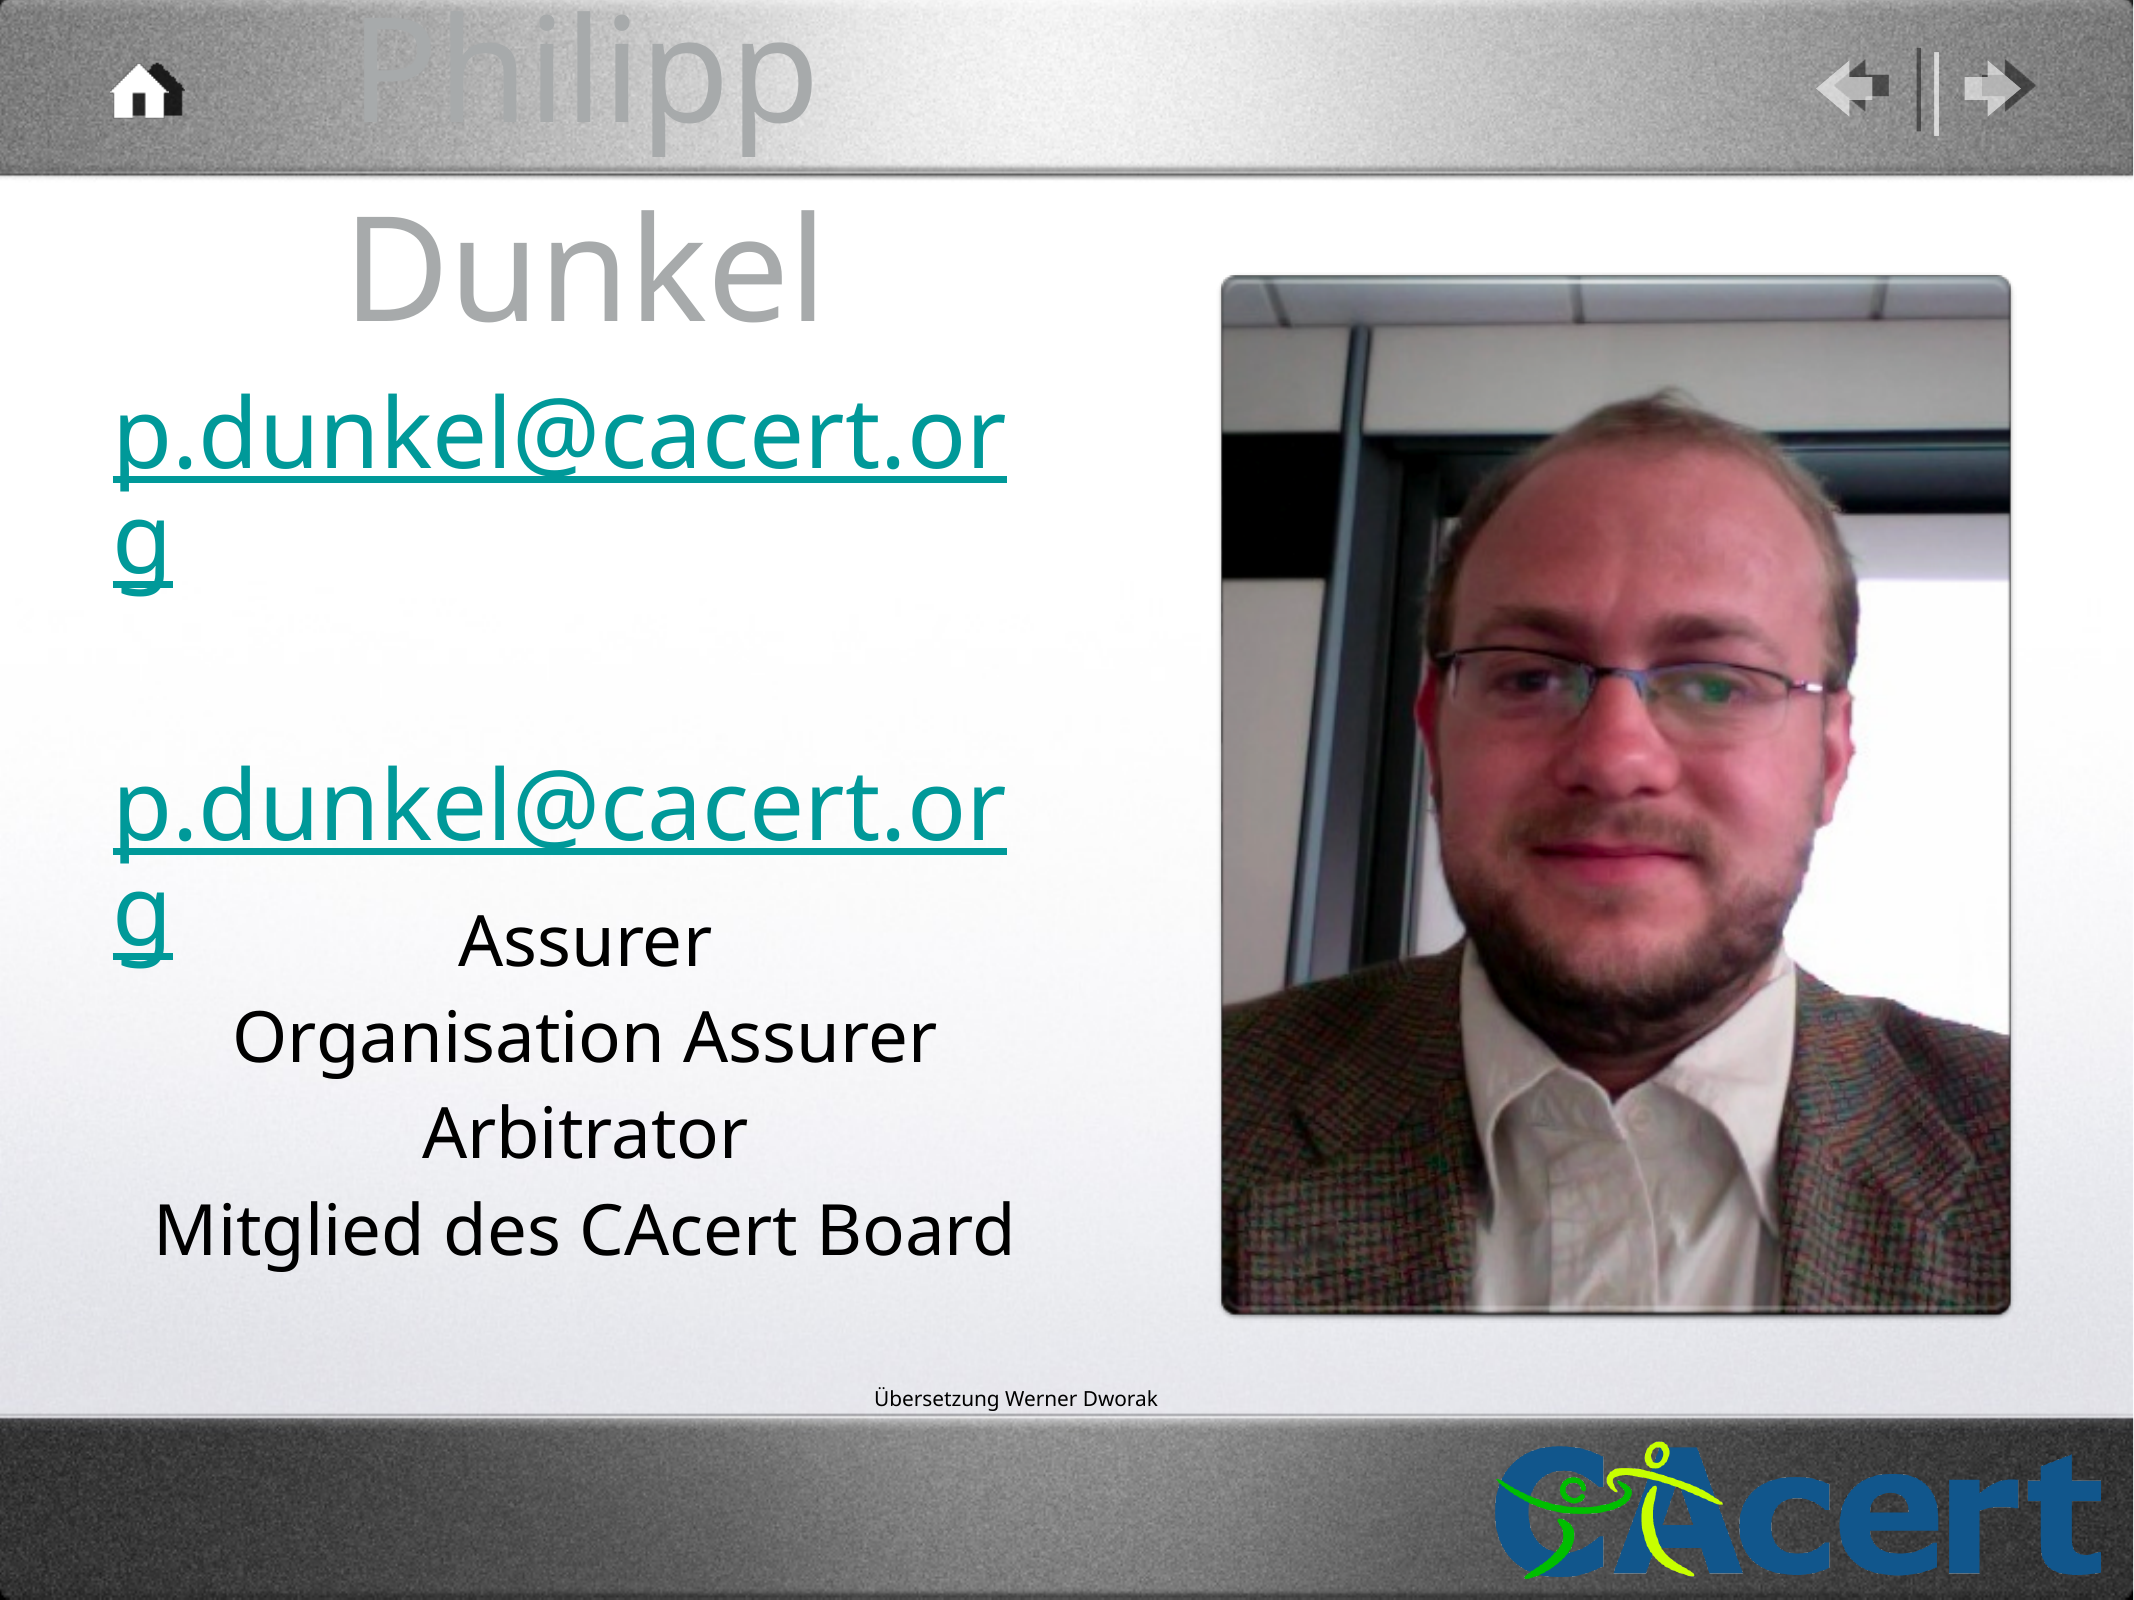

# Philipp Dunkel p.dunkel@cacert.org p.dunkel@cacert.org
Assurer
Organisation Assurer
Arbitrator
Mitglied des CAcert Board
Übersetzung Werner Dworak